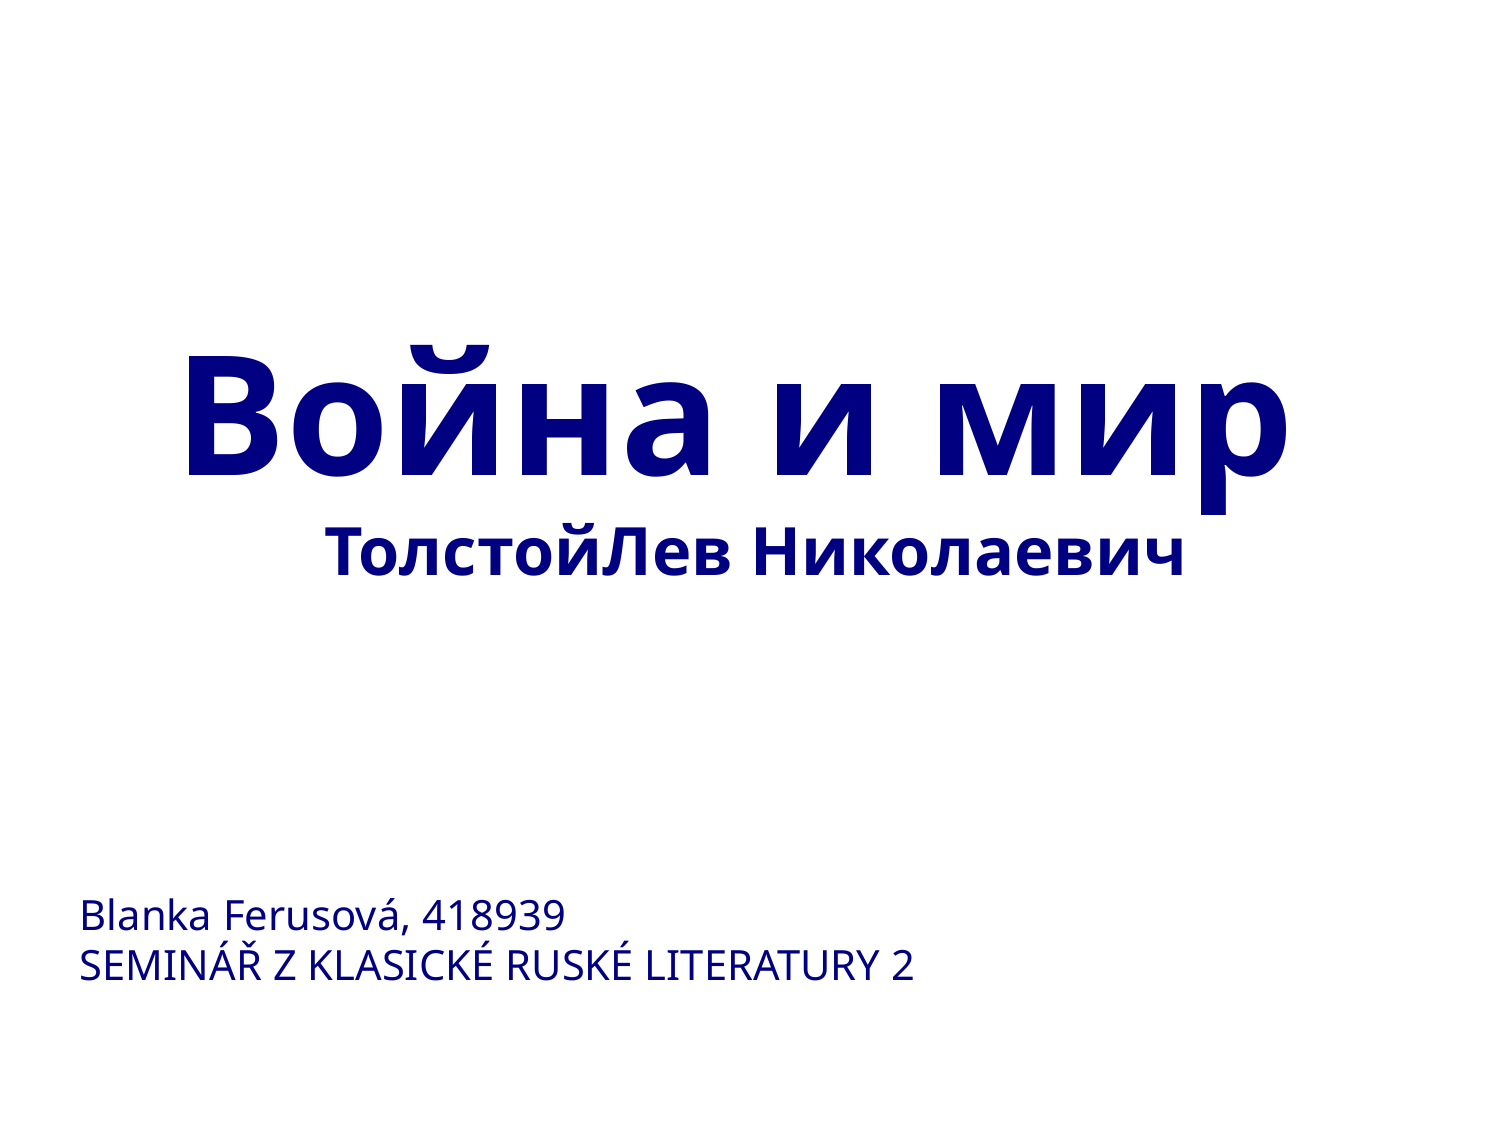

Война и мир
ТолстойЛев Николаевич
# Blanka Ferusová, 418939 SEMINÁŘ Z KLASICKÉ RUSKÉ LITERATURY 2